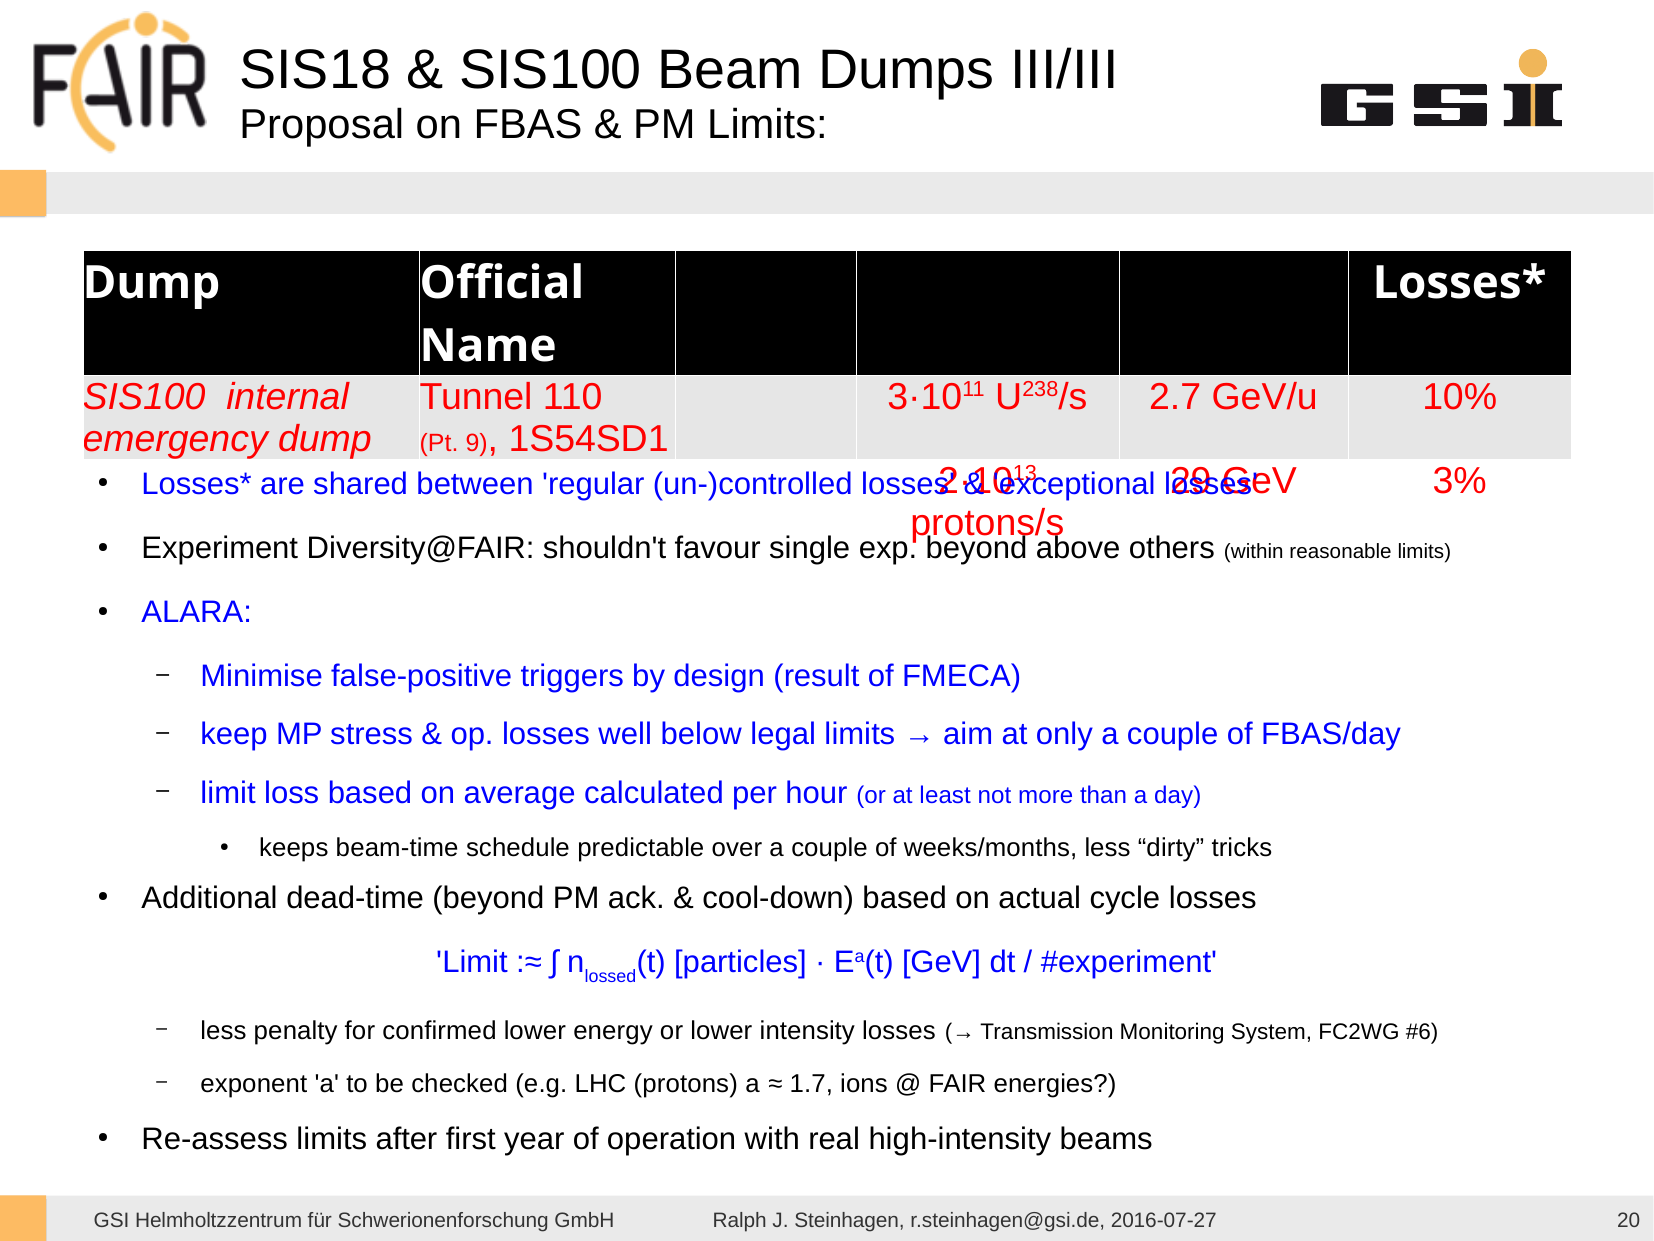

# SIS18 & SIS100 Beam Dumps III/III Proposal on FBAS & PM Limits:
| Dump | Official Name | | | | Losses\* |
| --- | --- | --- | --- | --- | --- |
| SIS100 internal emergency dump | Tunnel 110 (Pt. 9), 1S54SD1 | | 3·1011 U238/s | 2.7 GeV/u | 10% |
| | | | 2·1013 protons/s | 29 GeV | 3% |
Losses* are shared between 'regular (un-)controlled losses' & 'exceptional losses'
Experiment Diversity@FAIR: shouldn't favour single exp. beyond above others (within reasonable limits)
ALARA:
Minimise false-positive triggers by design (result of FMECA)
keep MP stress & op. losses well below legal limits → aim at only a couple of FBAS/day
limit loss based on average calculated per hour (or at least not more than a day)
keeps beam-time schedule predictable over a couple of weeks/months, less “dirty” tricks
Additional dead-time (beyond PM ack. & cool-down) based on actual cycle losses
'Limit :≈ ∫ nlossed(t) [particles] · Ea(t) [GeV] dt / #experiment'
less penalty for confirmed lower energy or lower intensity losses (→ Transmission Monitoring System, FC2WG #6)
exponent 'a' to be checked (e.g. LHC (protons) a ≈ 1.7, ions @ FAIR energies?)
Re-assess limits after first year of operation with real high-intensity beams